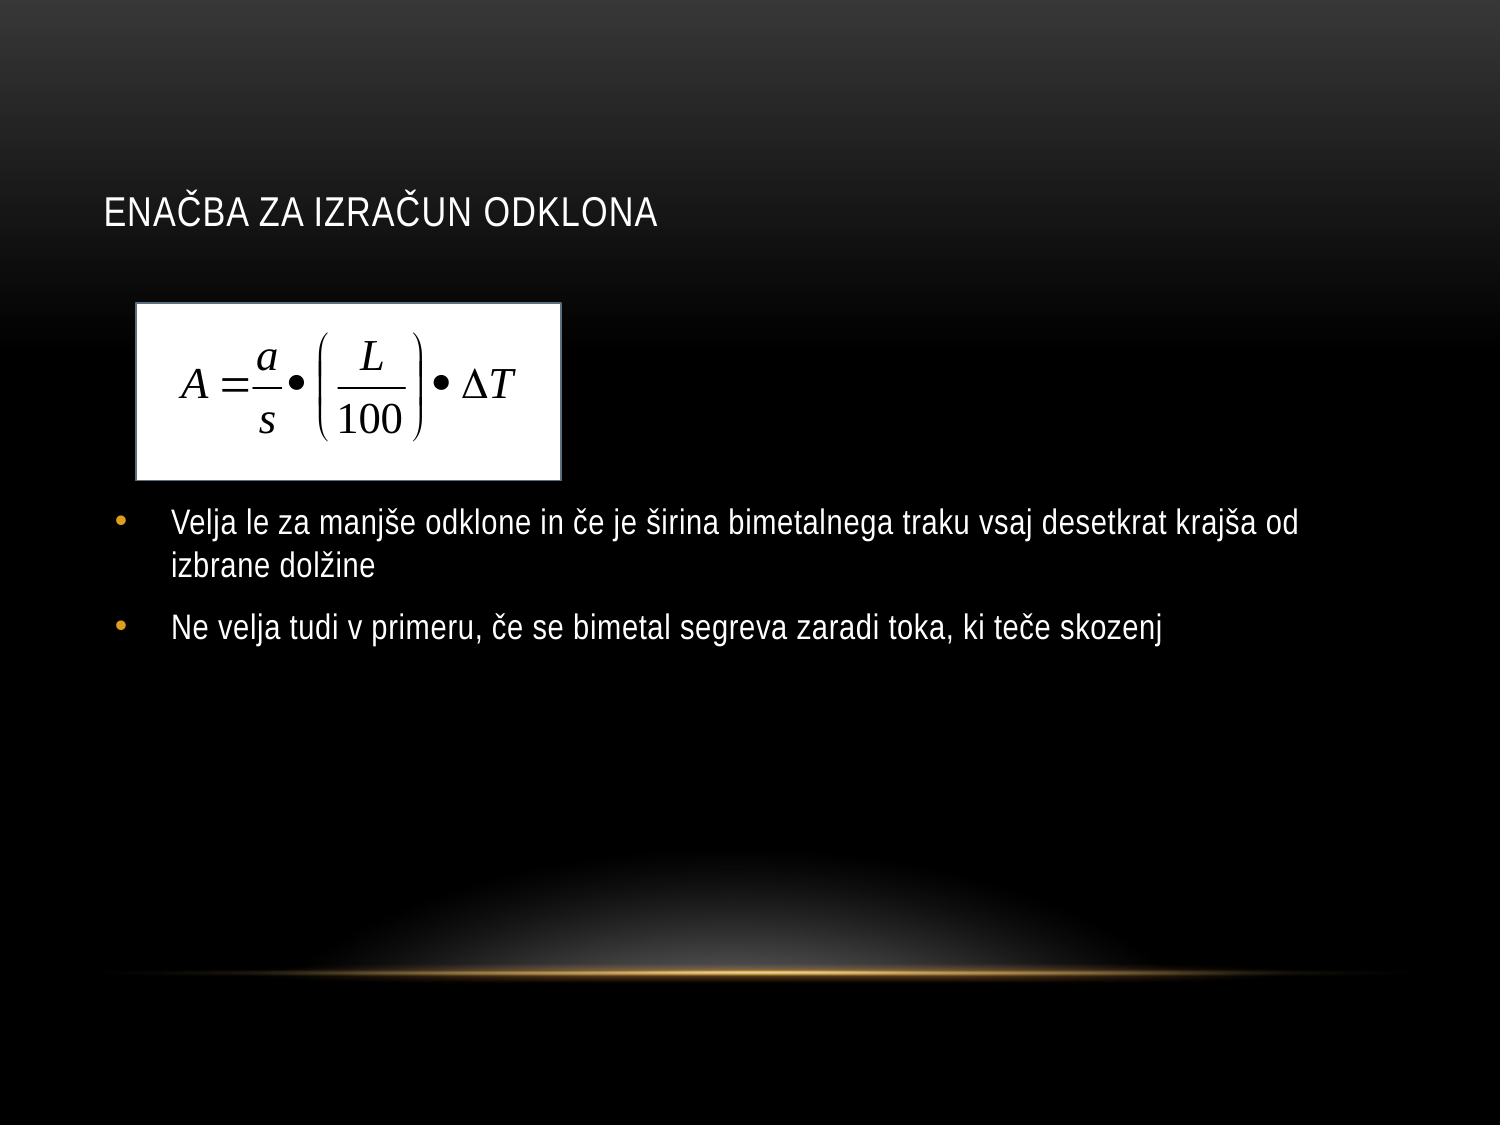

# Enačba za izračun odklona
Velja le za manjše odklone in če je širina bimetalnega traku vsaj desetkrat krajša od izbrane dolžine
Ne velja tudi v primeru, če se bimetal segreva zaradi toka, ki teče skozenj